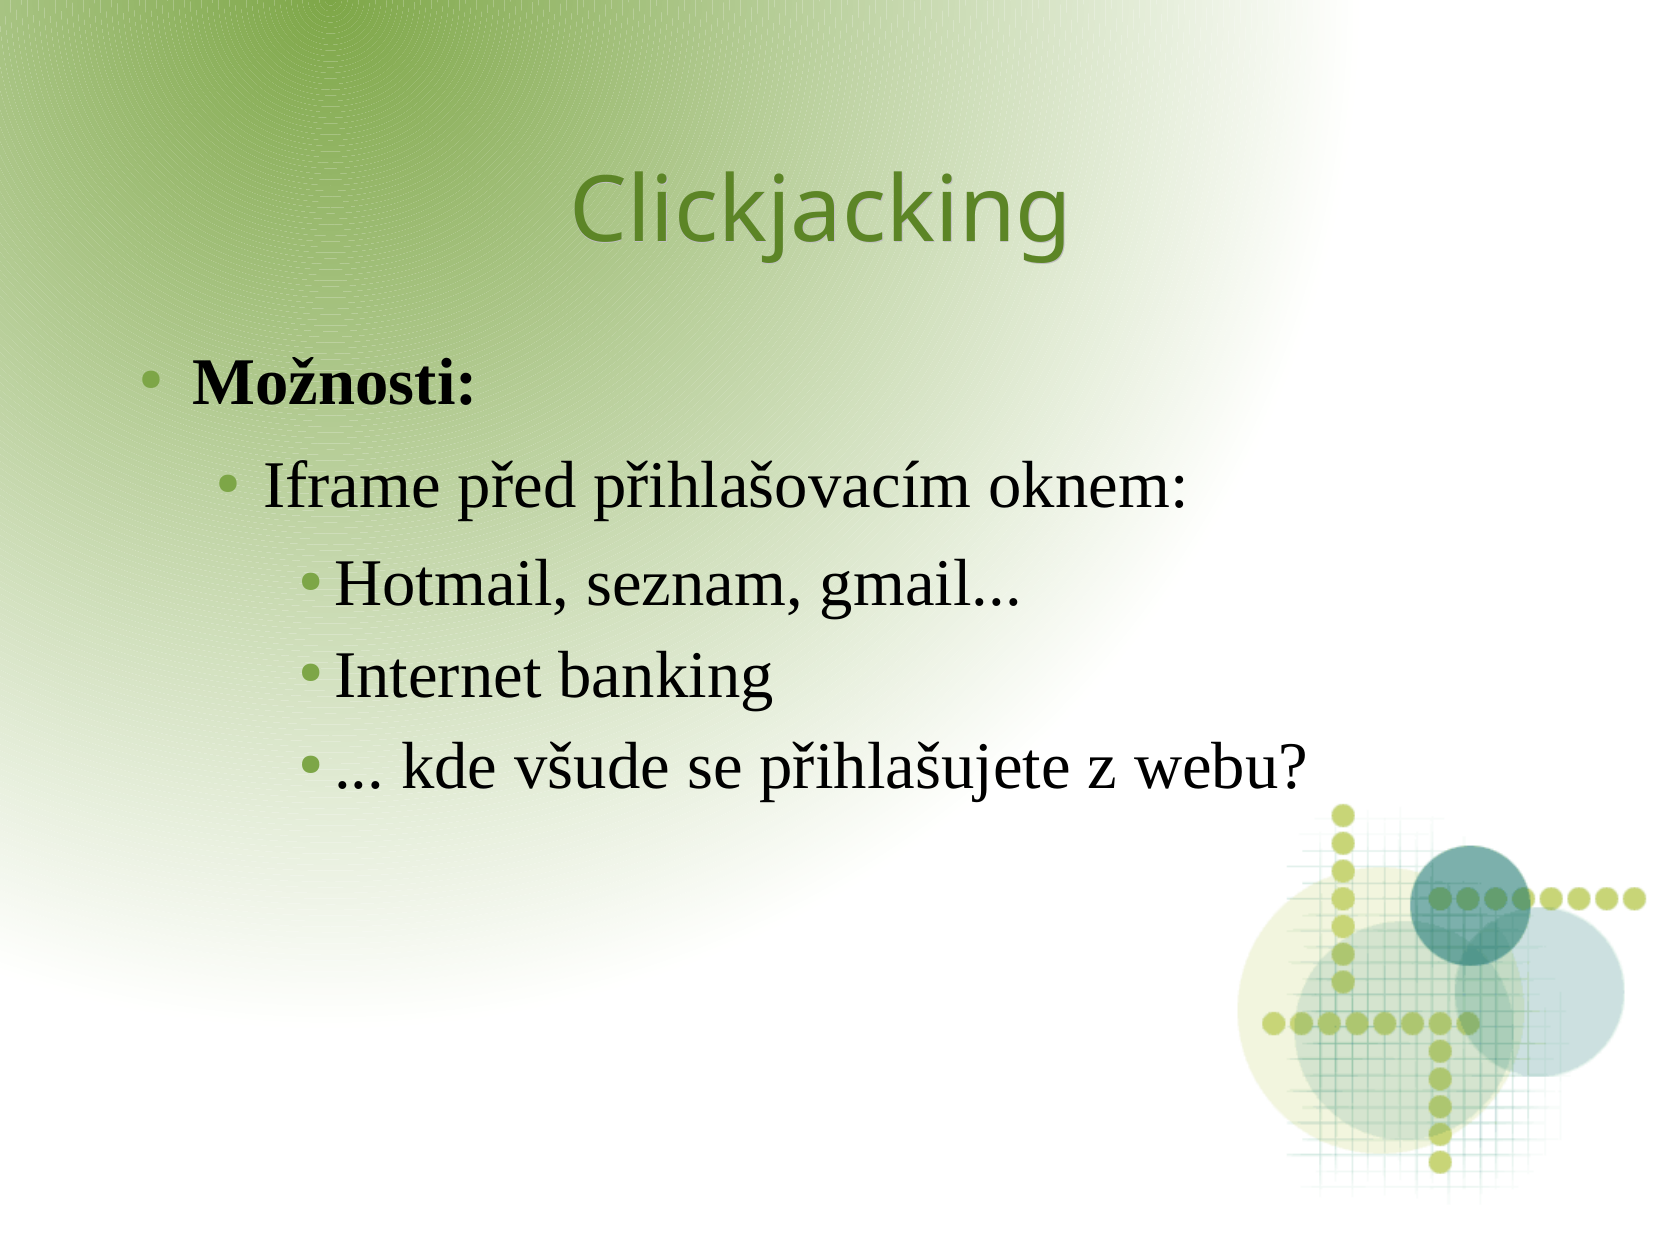

# Clickjacking
Možnosti:
Iframe před přihlašovacím oknem:
Hotmail, seznam, gmail...
Internet banking
... kde všude se přihlašujete z webu?